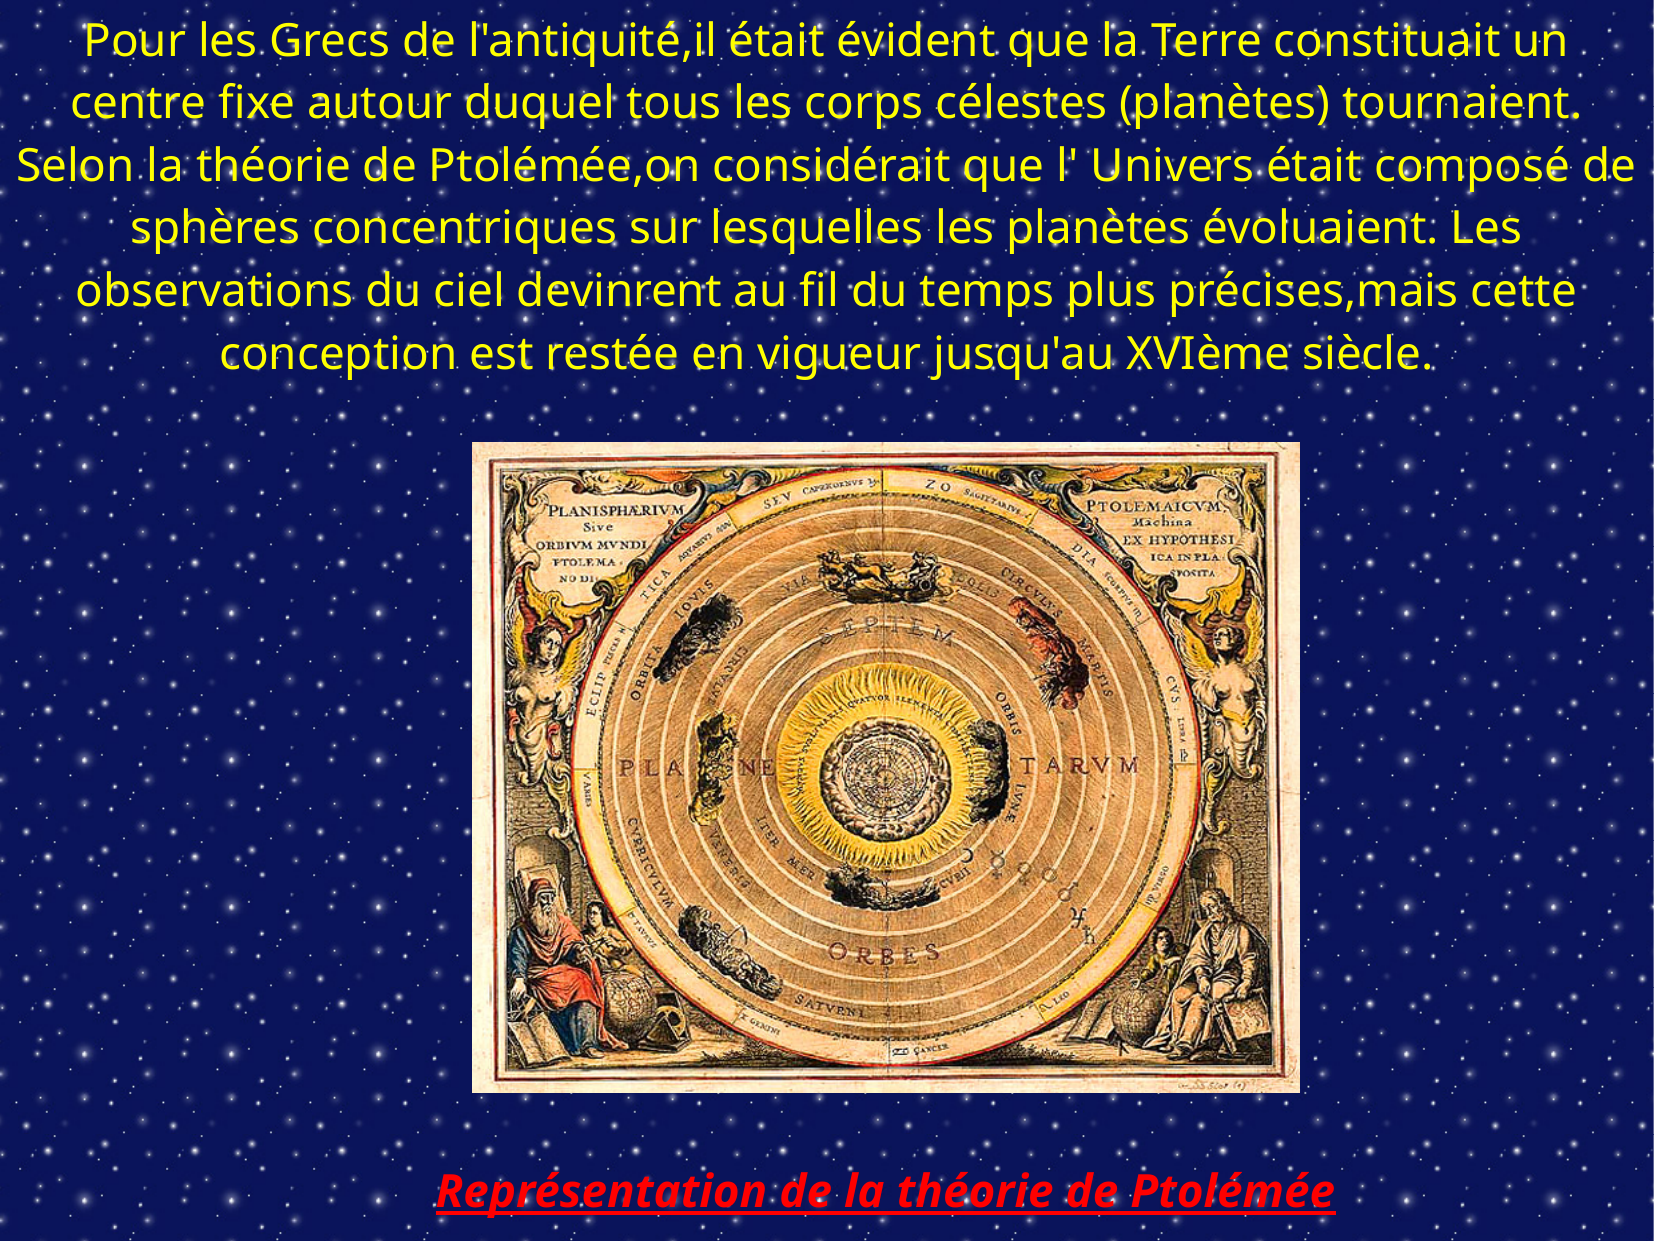

Pour les Grecs de l'antiquité,il était évident que la Terre constituait un centre fixe autour duquel tous les corps célestes (planètes) tournaient. Selon la théorie de Ptolémée,on considérait que l' Univers était composé de sphères concentriques sur lesquelles les planètes évoluaient. Les observations du ciel devinrent au fil du temps plus précises,mais cette conception est restée en vigueur jusqu'au XVIème siècle.
Représentation de la théorie de Ptolémée